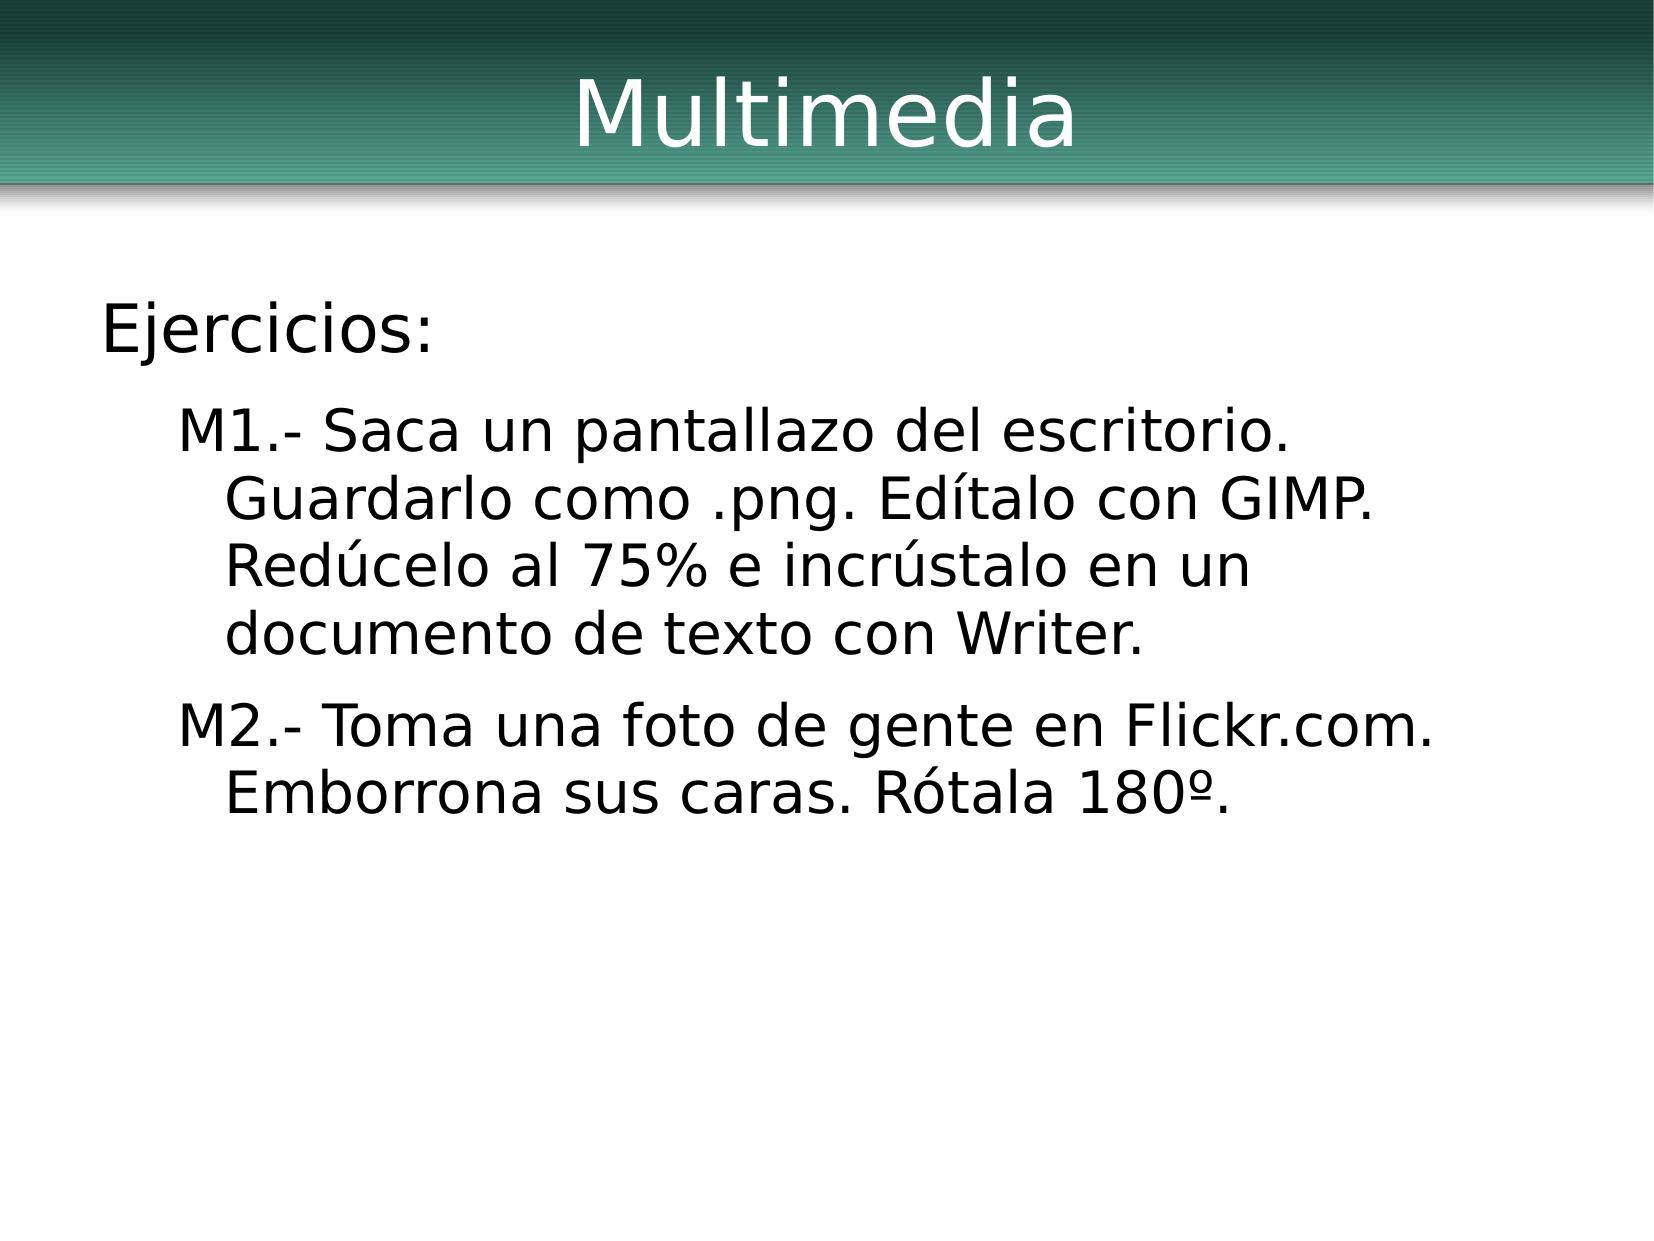

# Multimedia
Ejercicios:
M1.- Saca un pantallazo del escritorio. Guardarlo como .png. Edítalo con GIMP. Redúcelo al 75% e incrústalo en un documento de texto con Writer.
M2.- Toma una foto de gente en Flickr.com. Emborrona sus caras. Rótala 180º.